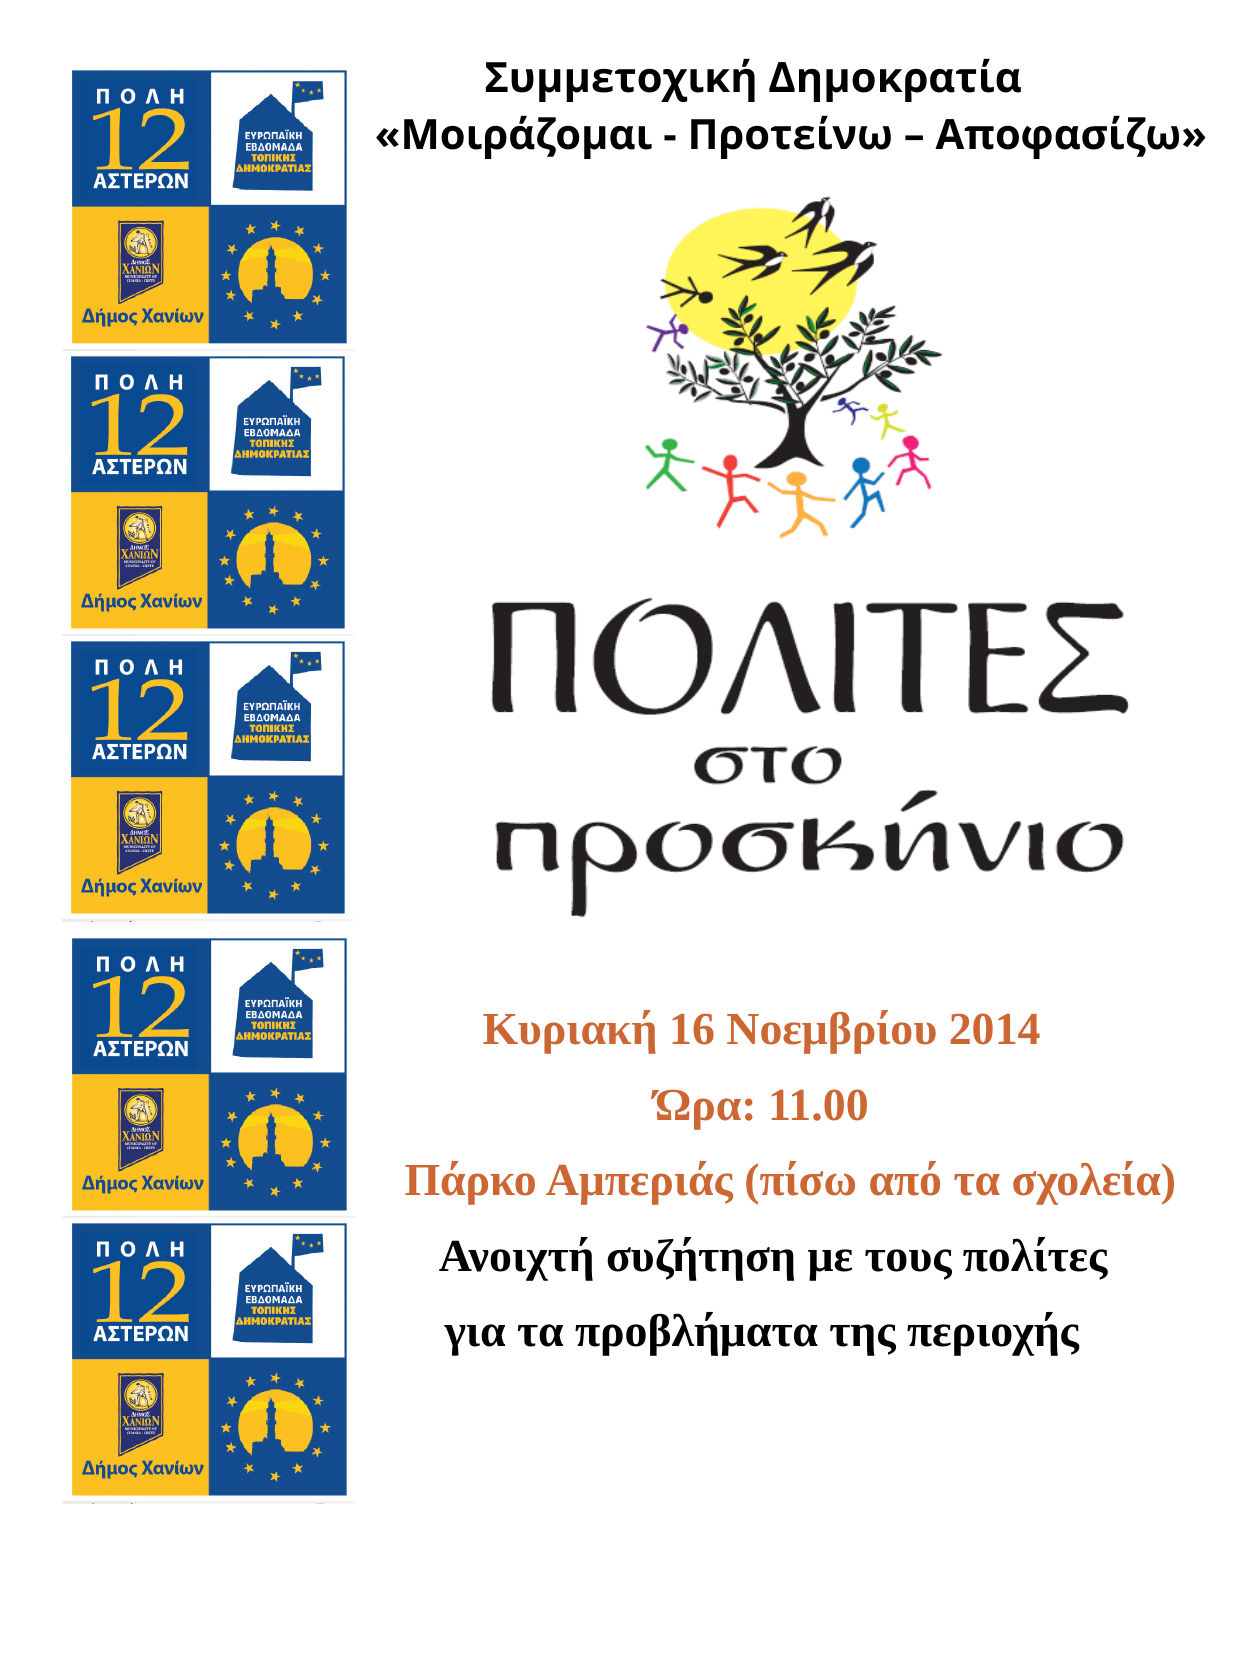

# Συμμετοχική Δημοκρατία «Μοιράζομαι - Προτείνω – Αποφασίζω»
Κυριακή 16 Νοεμβρίου 2014
Ώρα: 11.00
 Πάρκο Αμπεριάς (πίσω από τα σχολεία)
 Ανοιχτή συζήτηση με τους πολίτες
 για τα προβλήματα της περιοχής